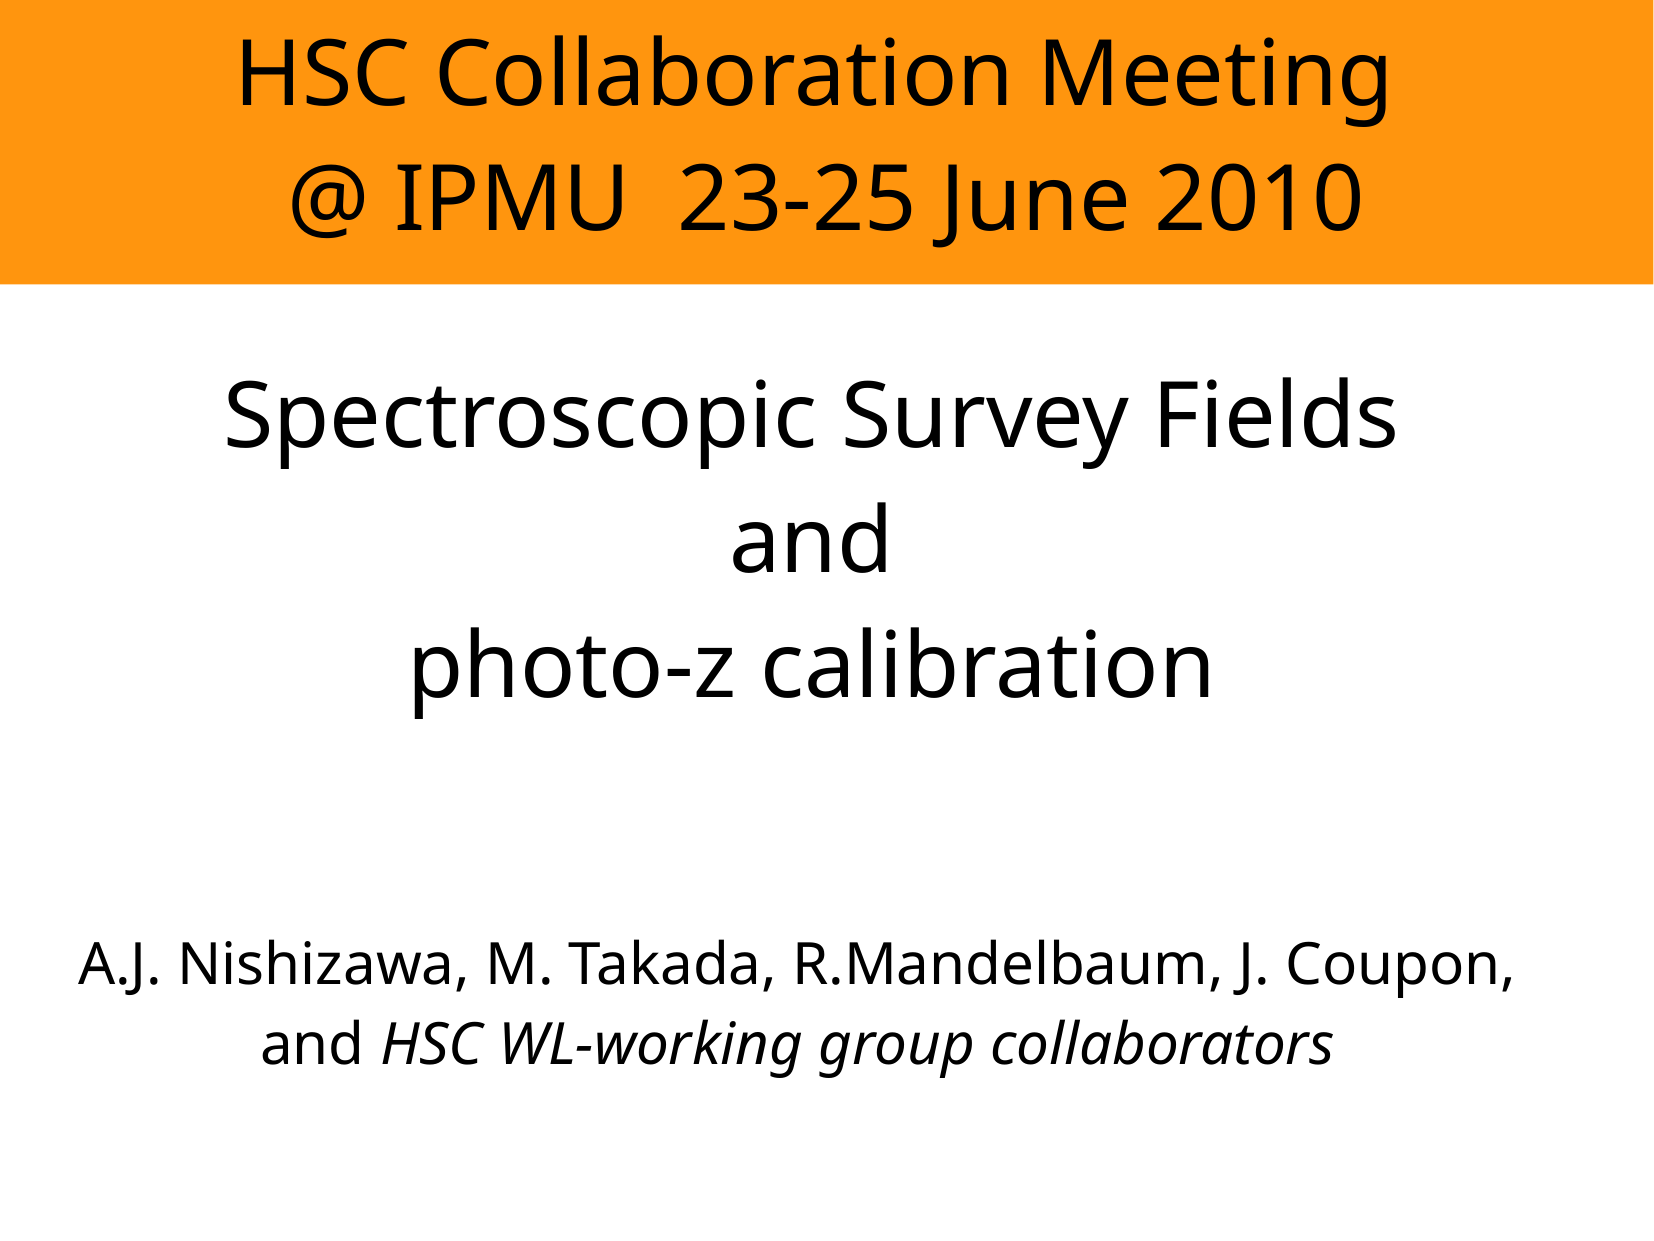

HSC Collaboration Meeting
@ IPMU 23-25 June 2010
Spectroscopic Survey Fields
and
photo-z calibration
A.J. Nishizawa, M. Takada, R.Mandelbaum, J. Coupon,
and HSC WL-working group collaborators